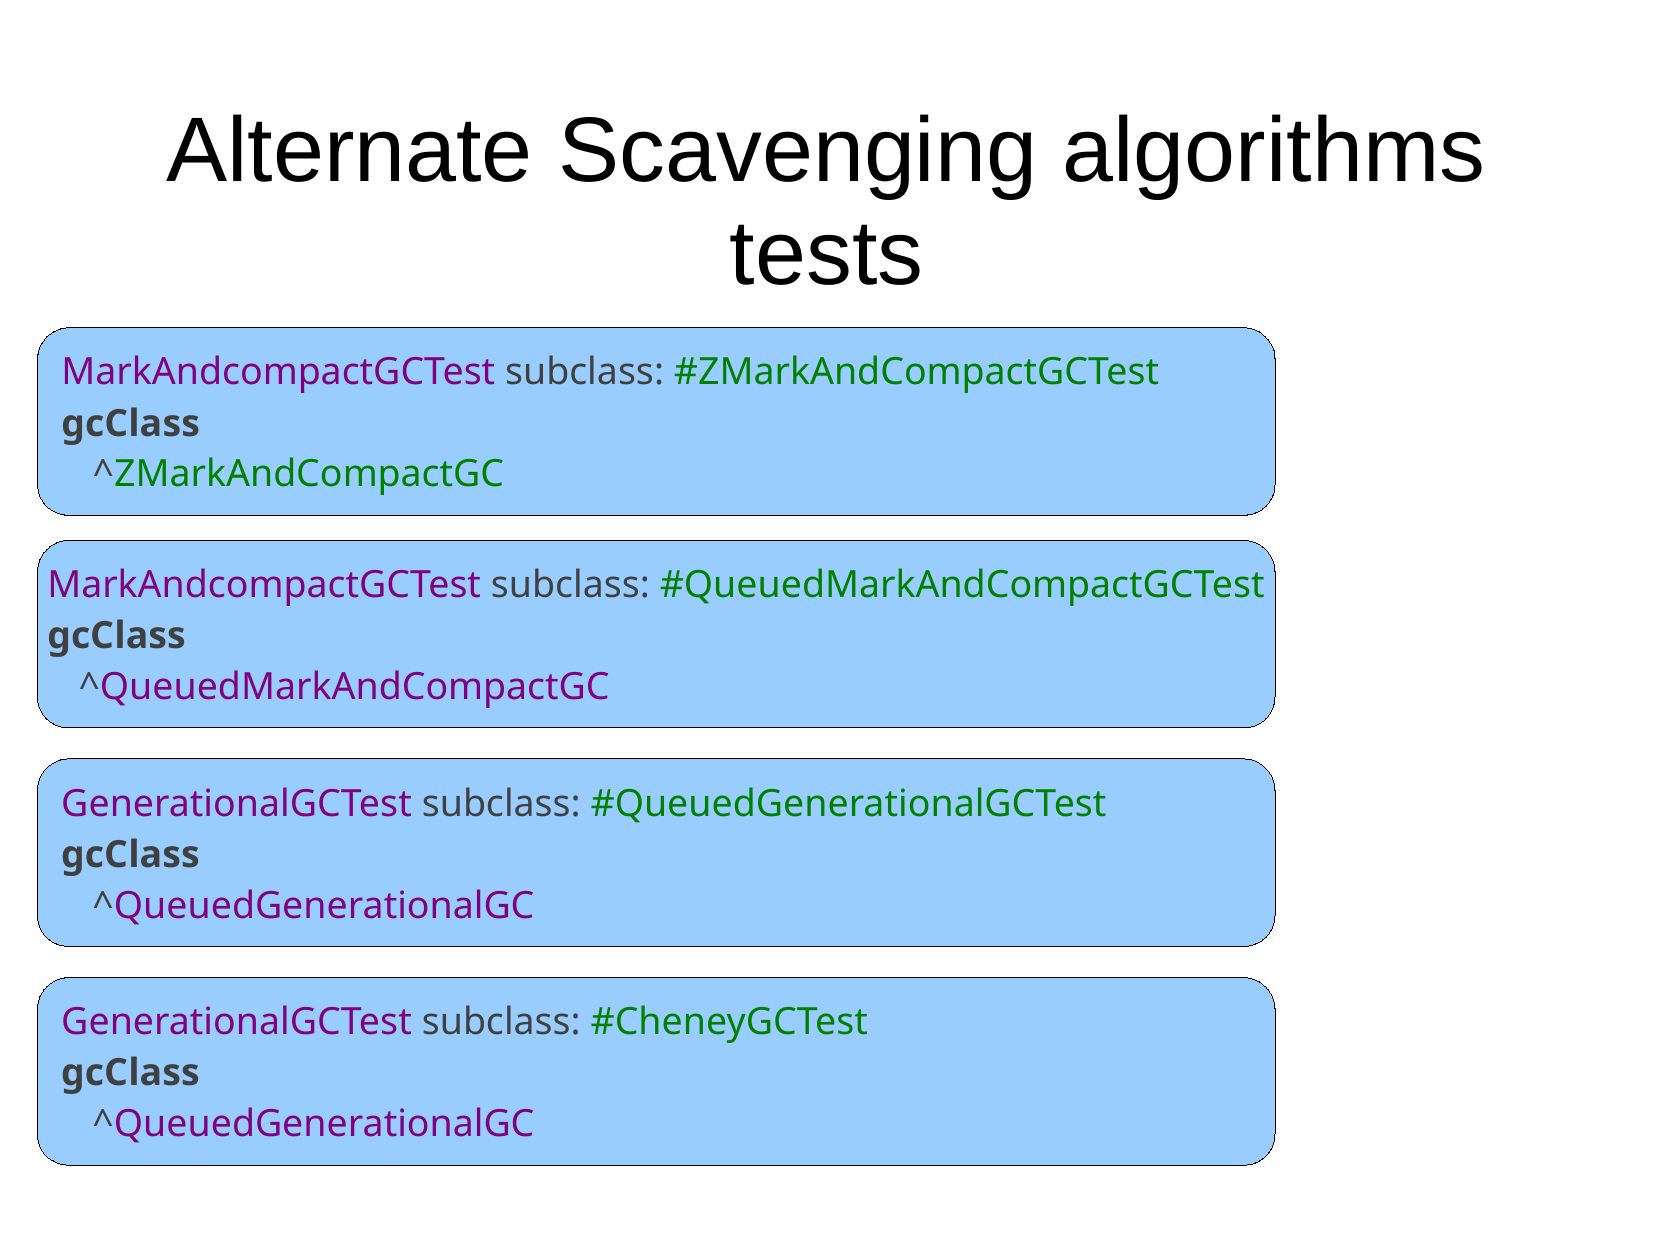

Alternate Scavenging algorithms
tests
MarkAndcompactGCTest subclass: #ZMarkAndCompactGCTest
gcClass
	^ZMarkAndCompactGC
MarkAndcompactGCTest subclass: #QueuedMarkAndCompactGCTest
gcClass
	^QueuedMarkAndCompactGC
GenerationalGCTest subclass: #QueuedGenerationalGCTest
gcClass
	^QueuedGenerationalGC
GenerationalGCTest subclass: #CheneyGCTest
gcClass
	^QueuedGenerationalGC